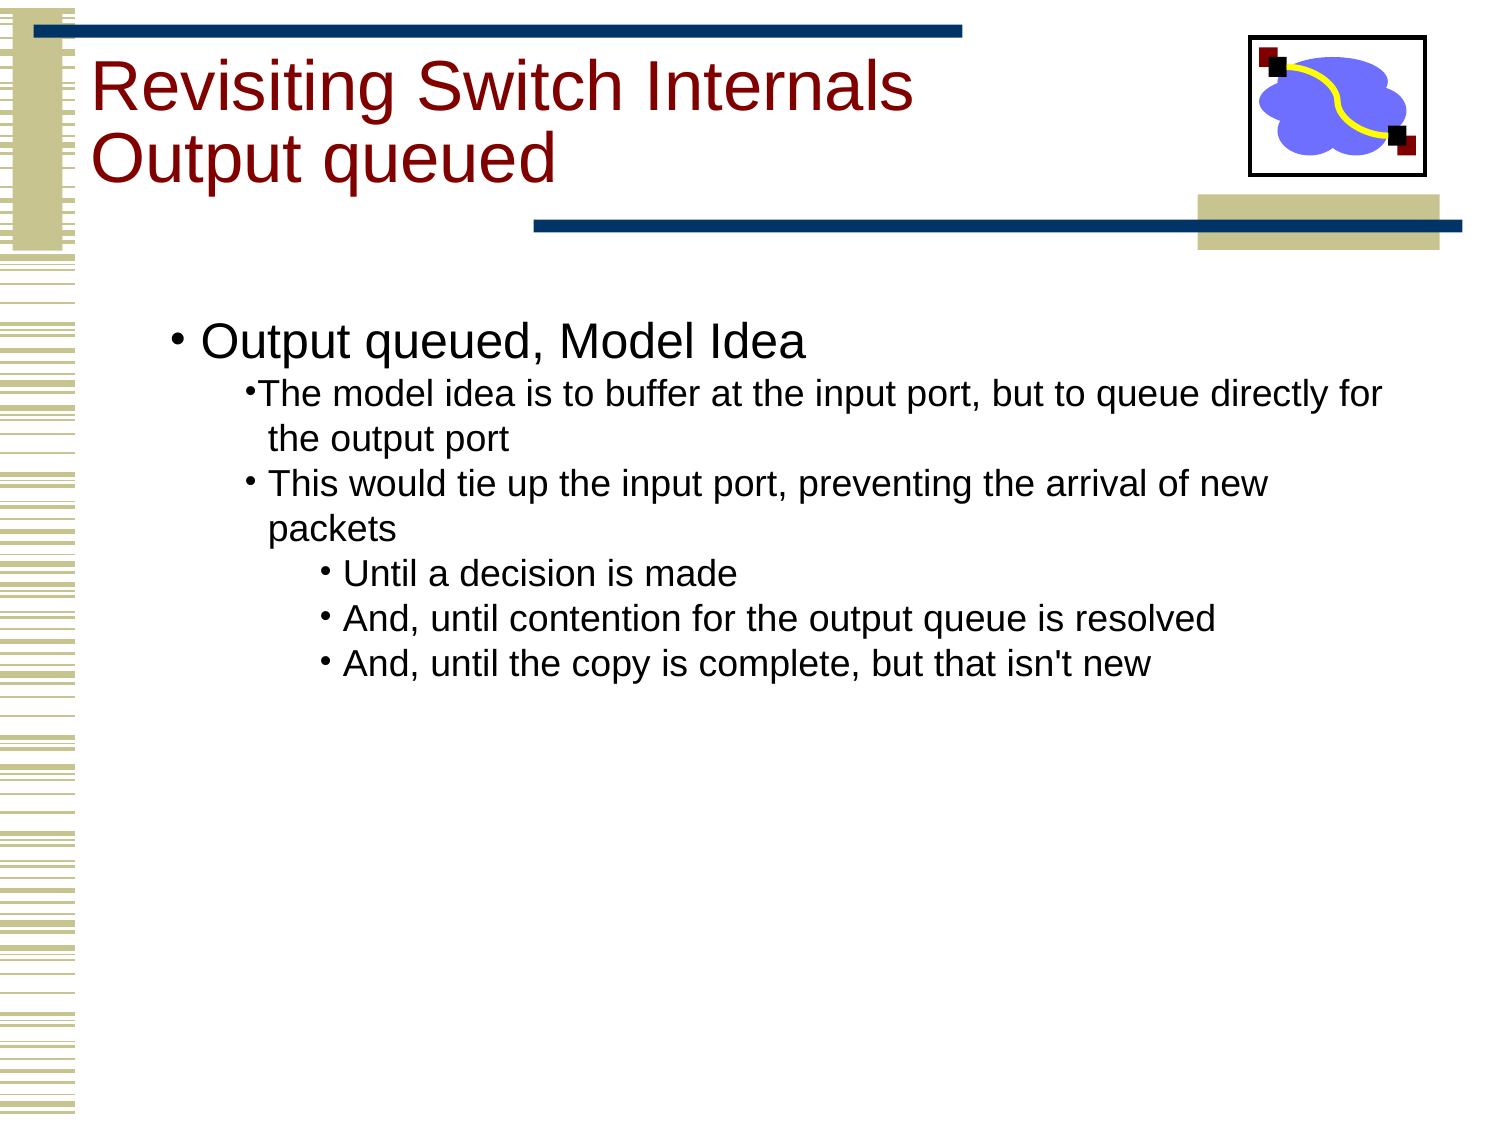

# Revisiting Switch Internals Output queued
 Output queued, Model Idea
The model idea is to buffer at the input port, but to queue directly for
 the output port
 This would tie up the input port, preventing the arrival of new
 packets
 Until a decision is made
 And, until contention for the output queue is resolved
 And, until the copy is complete, but that isn't new